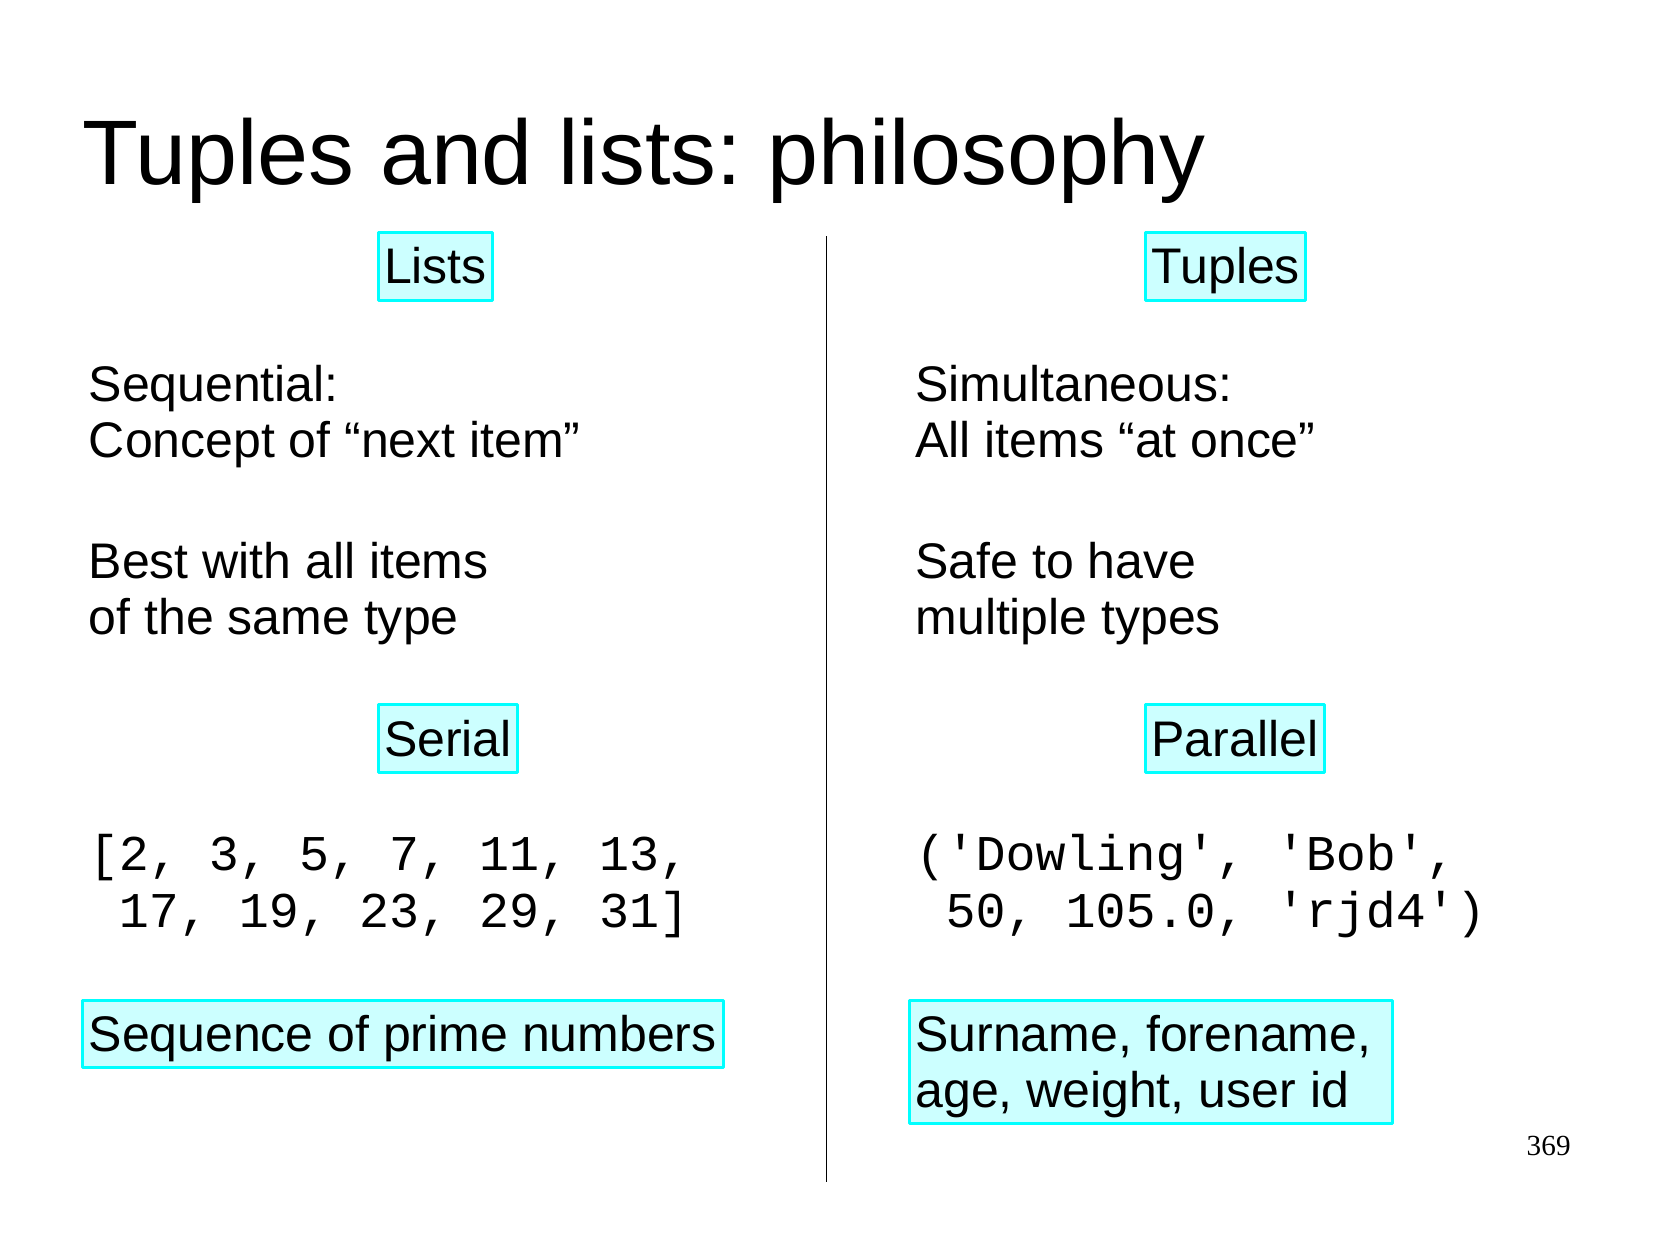

# Tuples and lists: philosophy
Lists
Tuples
Sequential:
Concept of “next item”
Simultaneous:
All items “at once”
Best with all items
of the same type
Safe to have
multiple types
Serial
Parallel
[2, 3, 5, 7, 11, 13,
 17, 19, 23, 29, 31]
('Dowling', 'Bob',
 50, 105.0, 'rjd4')
Sequence of prime numbers
Surname, forename,
age, weight, user id
369